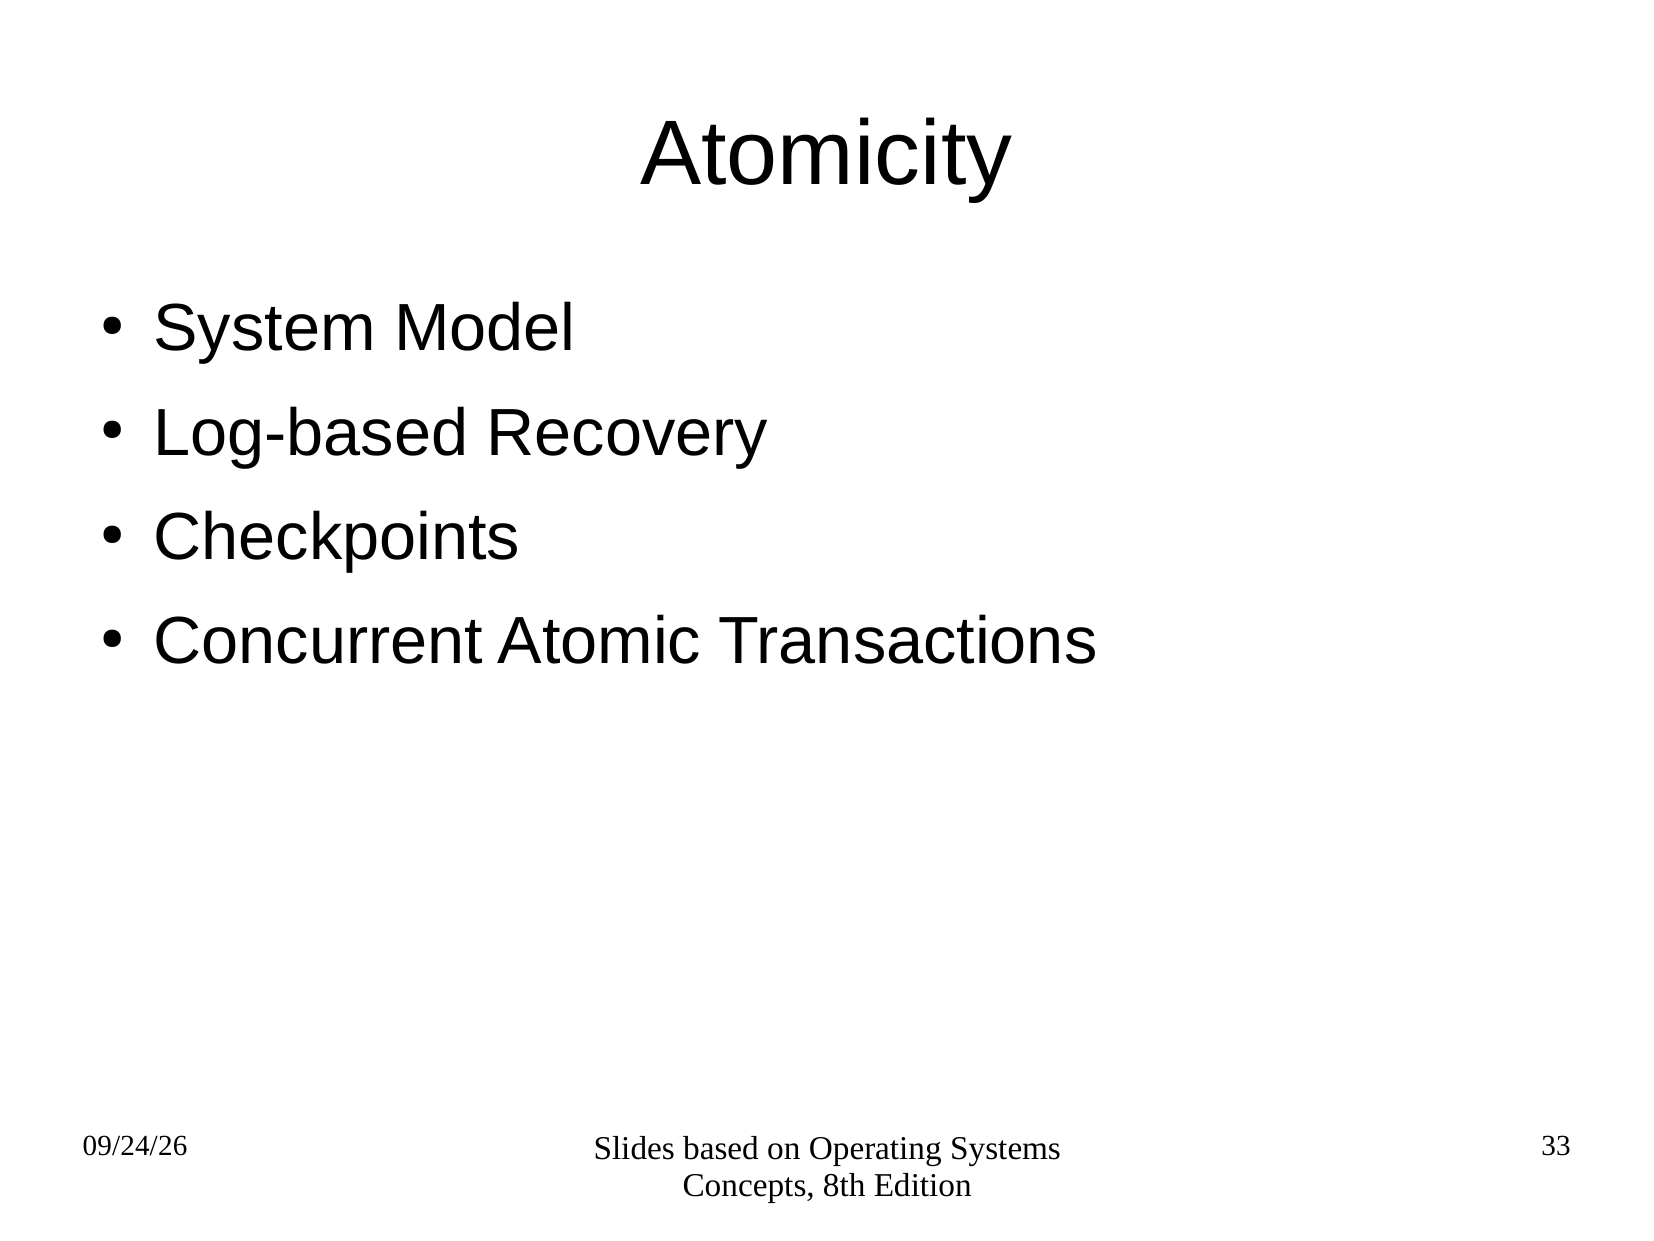

# Atomicity
System Model
Log-based Recovery
Checkpoints
Concurrent Atomic Transactions
33